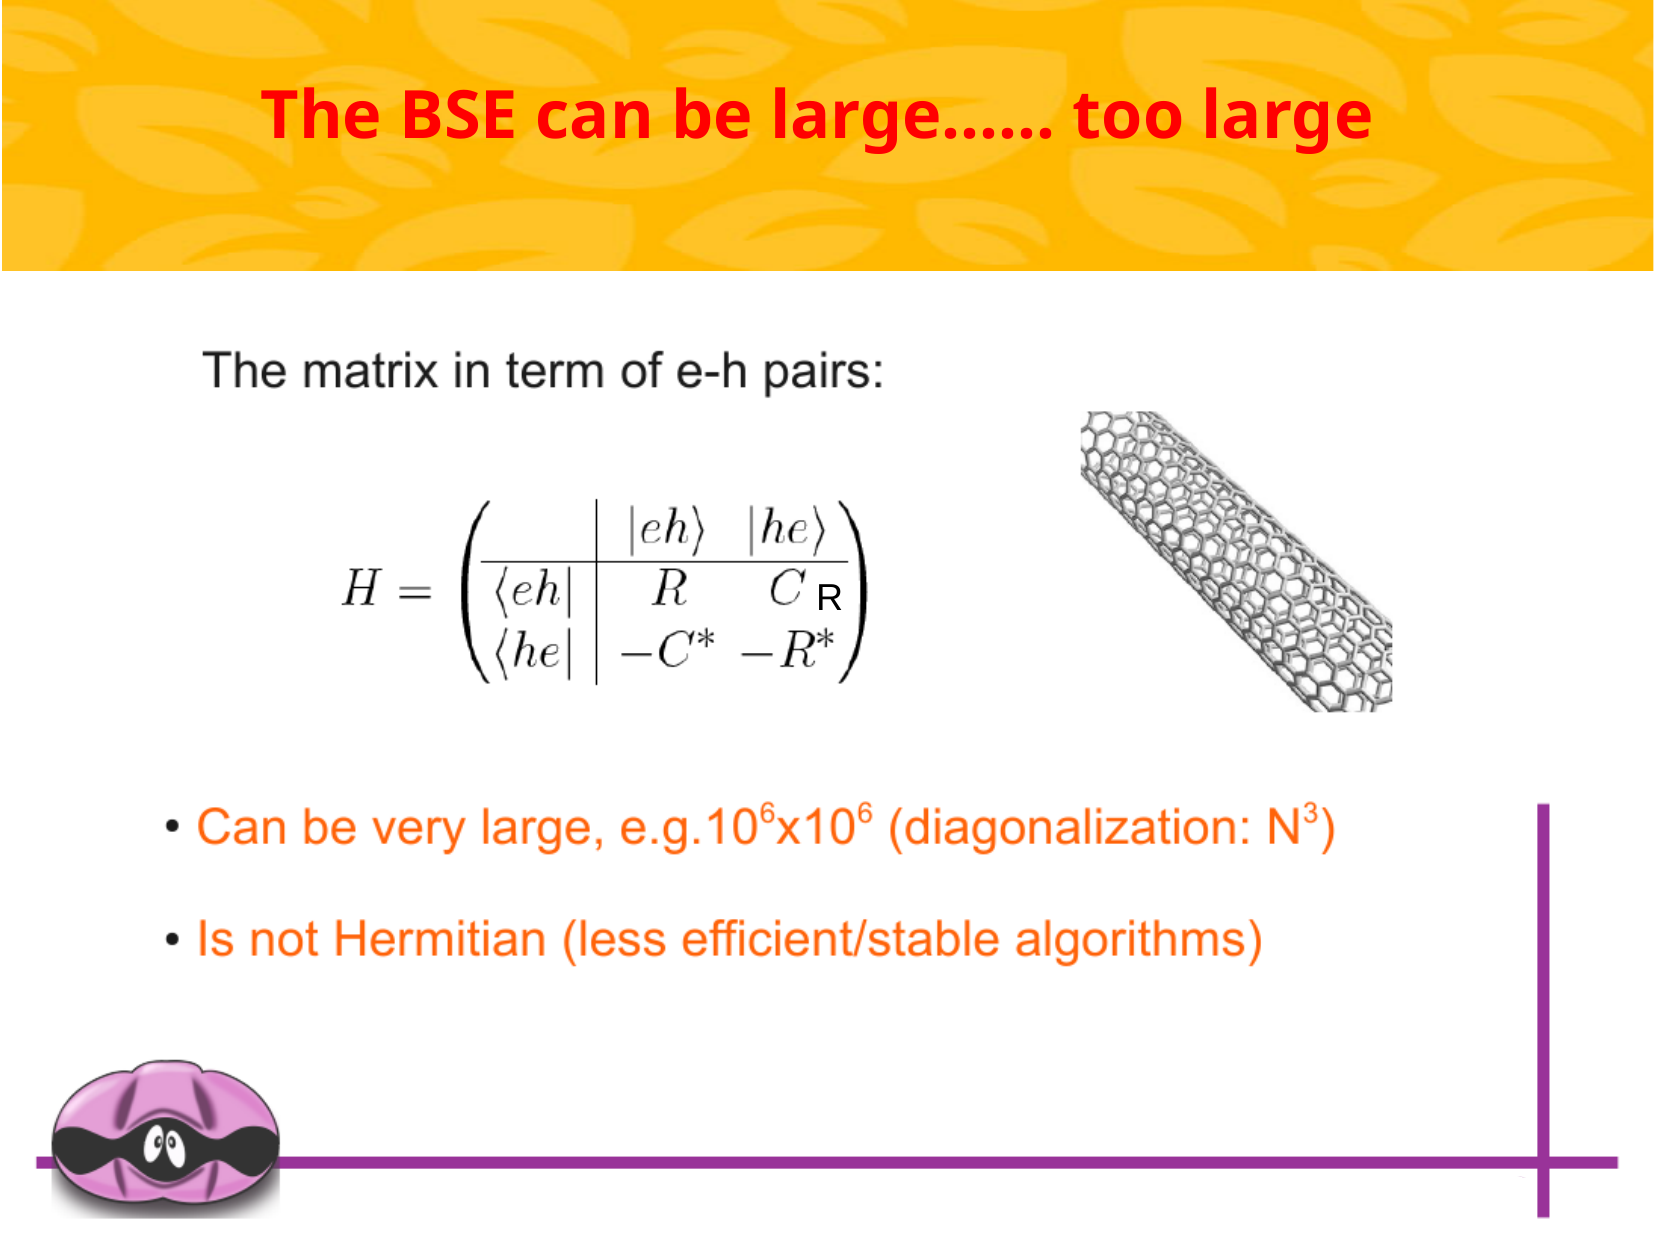

R
The BSE can be large...... too large